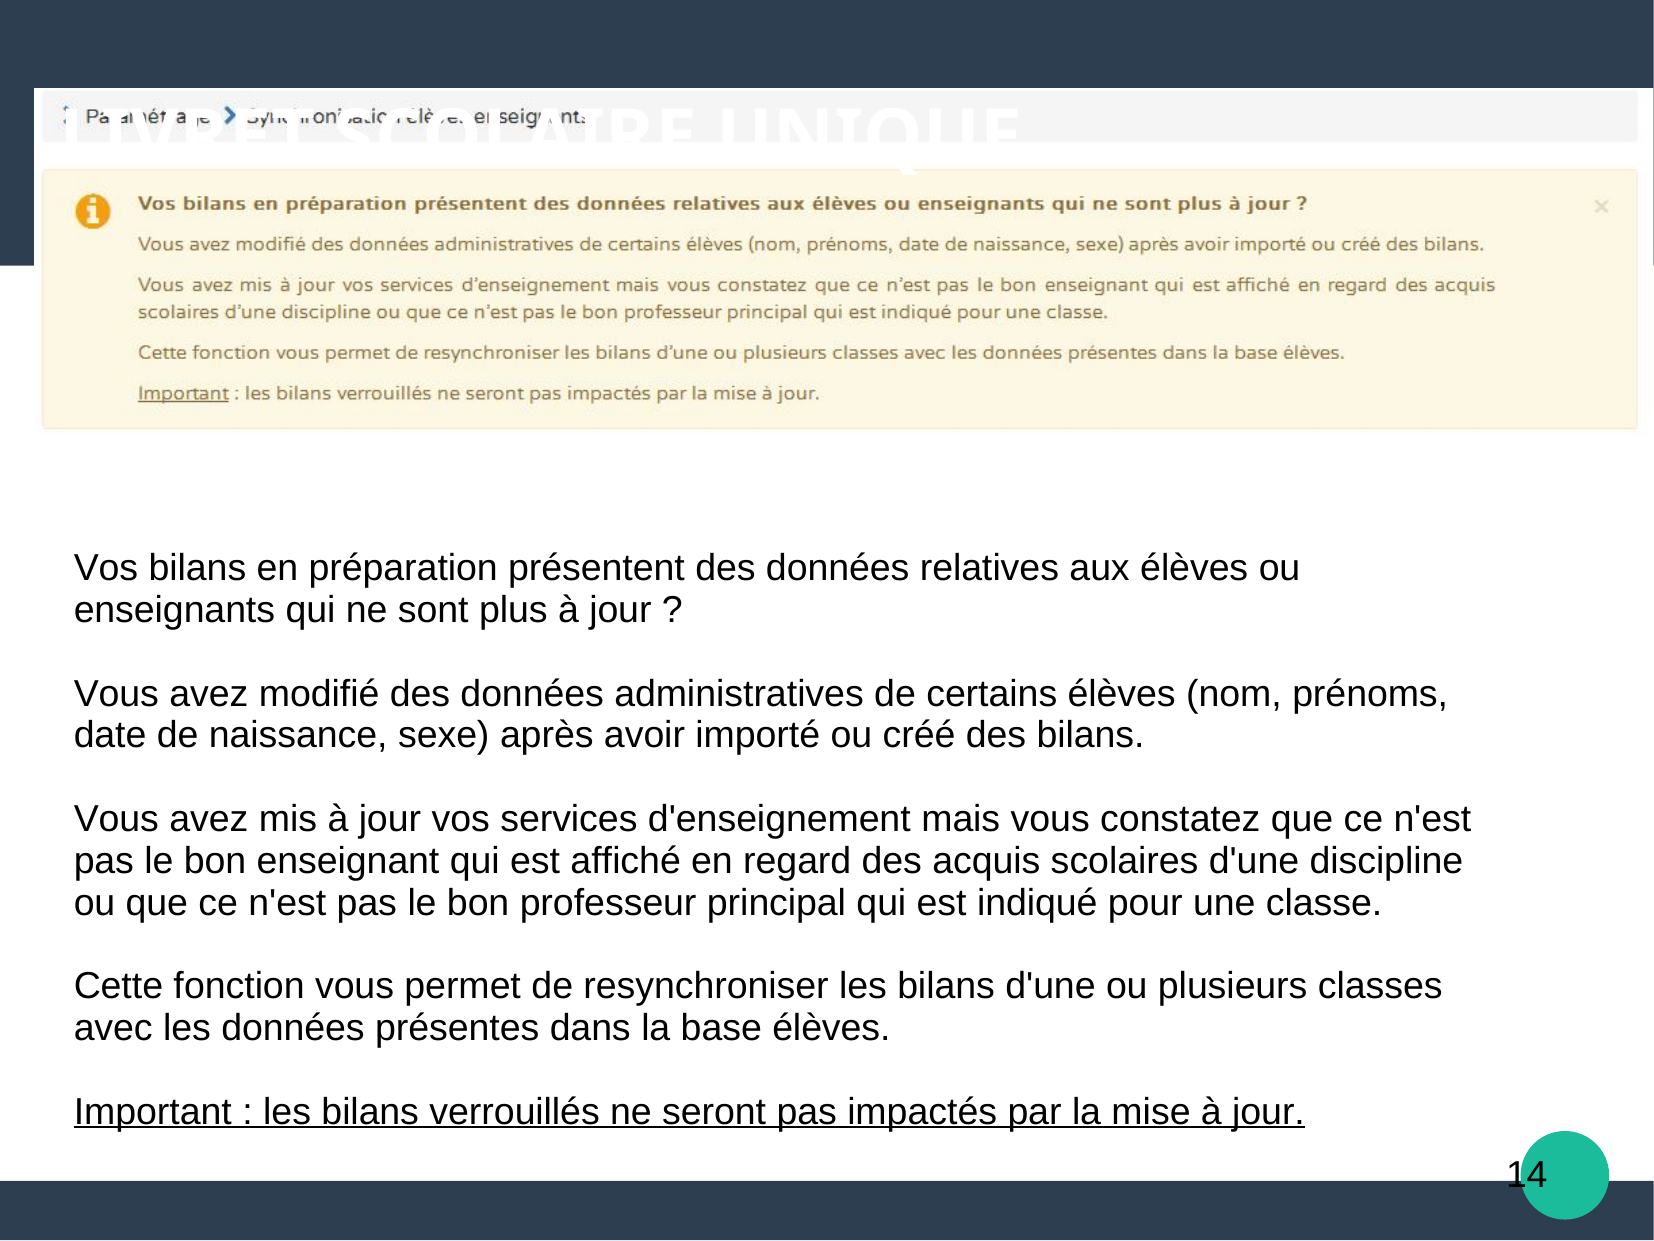

# LIVRET SCOLAIRE UNIQUE
Vos bilans en préparation présentent des données relatives aux élèves ou enseignants qui ne sont plus à jour ?
Vous avez modifié des données administratives de certains élèves (nom, prénoms, date de naissance, sexe) après avoir importé ou créé des bilans.
Vous avez mis à jour vos services d'enseignement mais vous constatez que ce n'est pas le bon enseignant qui est affiché en regard des acquis scolaires d'une discipline ou que ce n'est pas le bon professeur principal qui est indiqué pour une classe.
Cette fonction vous permet de resynchroniser les bilans d'une ou plusieurs classes avec les données présentes dans la base élèves.
Important : les bilans verrouillés ne seront pas impactés par la mise à jour.
14